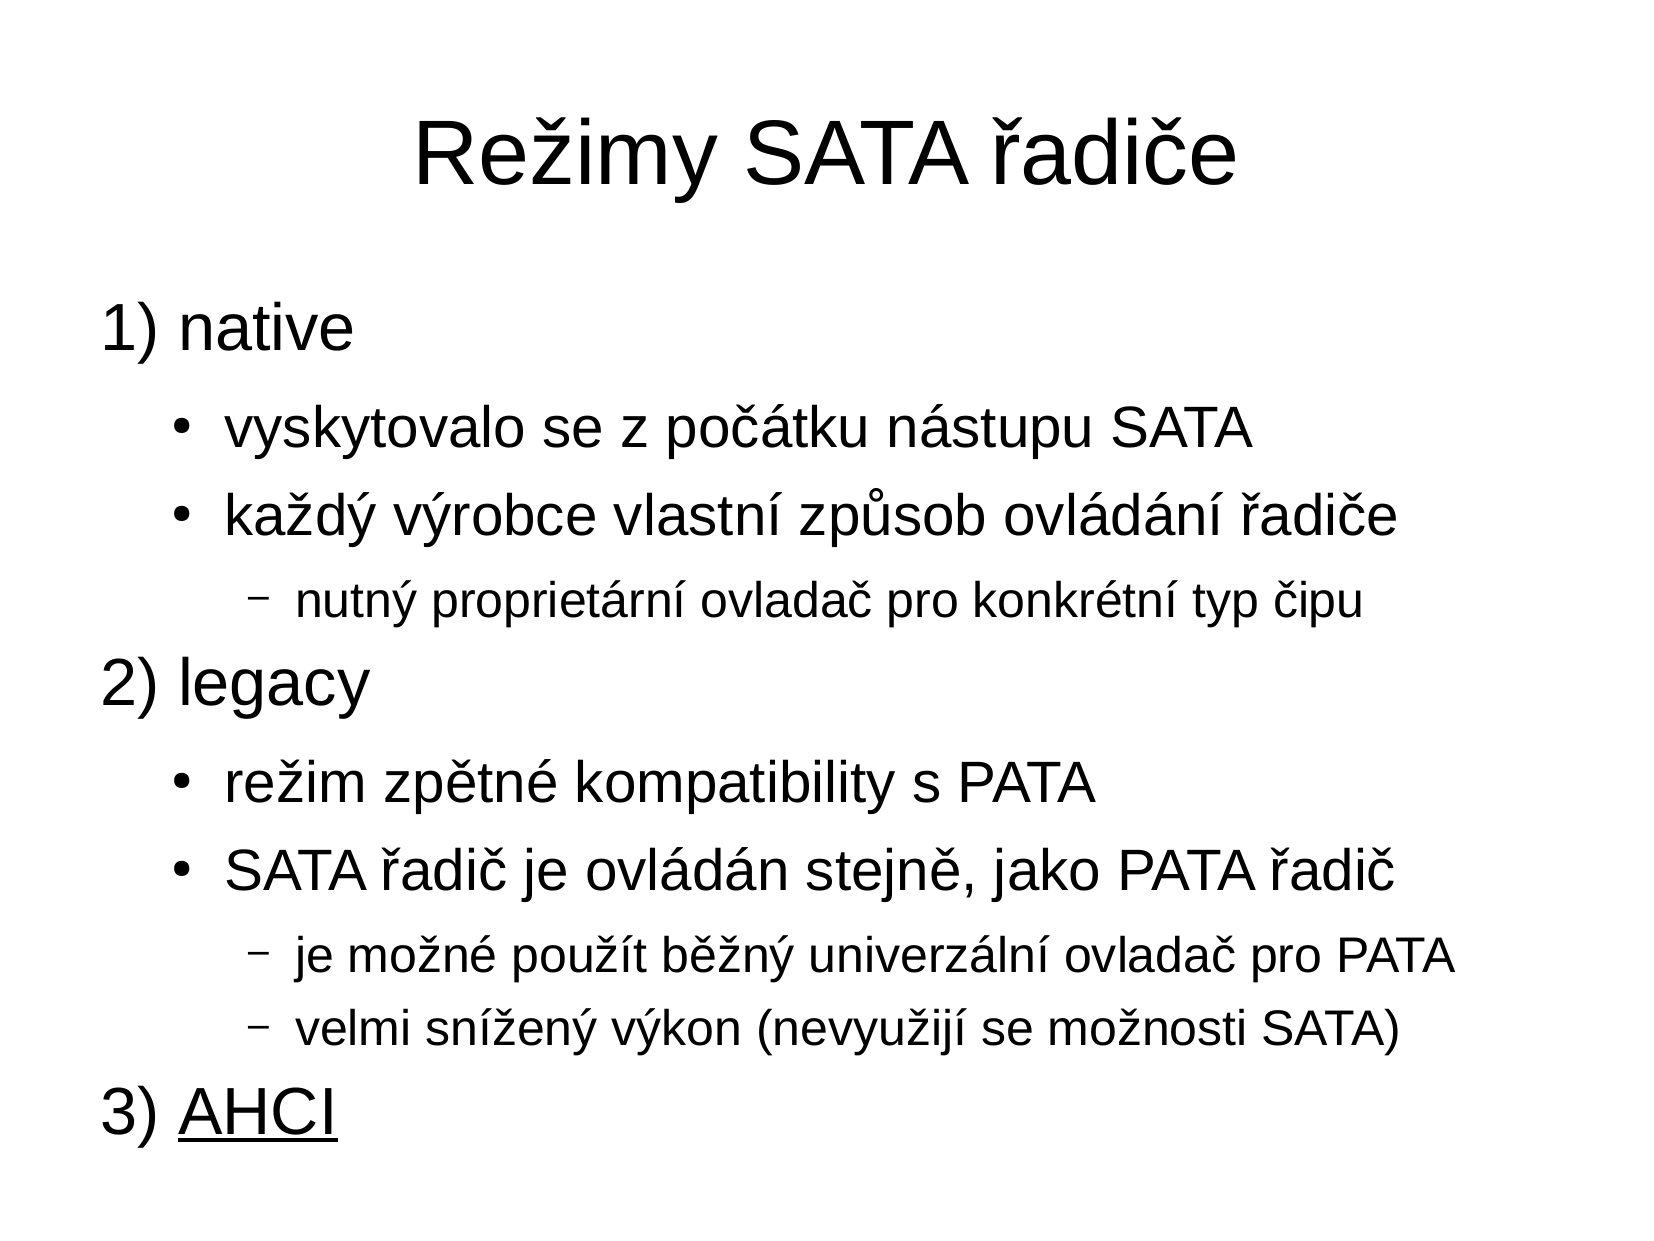

# Režimy SATA řadiče
 native
vyskytovalo se z počátku nástupu SATA
každý výrobce vlastní způsob ovládání řadiče
nutný proprietární ovladač pro konkrétní typ čipu
 legacy
režim zpětné kompatibility s PATA
SATA řadič je ovládán stejně, jako PATA řadič
je možné použít běžný univerzální ovladač pro PATA
velmi snížený výkon (nevyužijí se možnosti SATA)
 AHCI